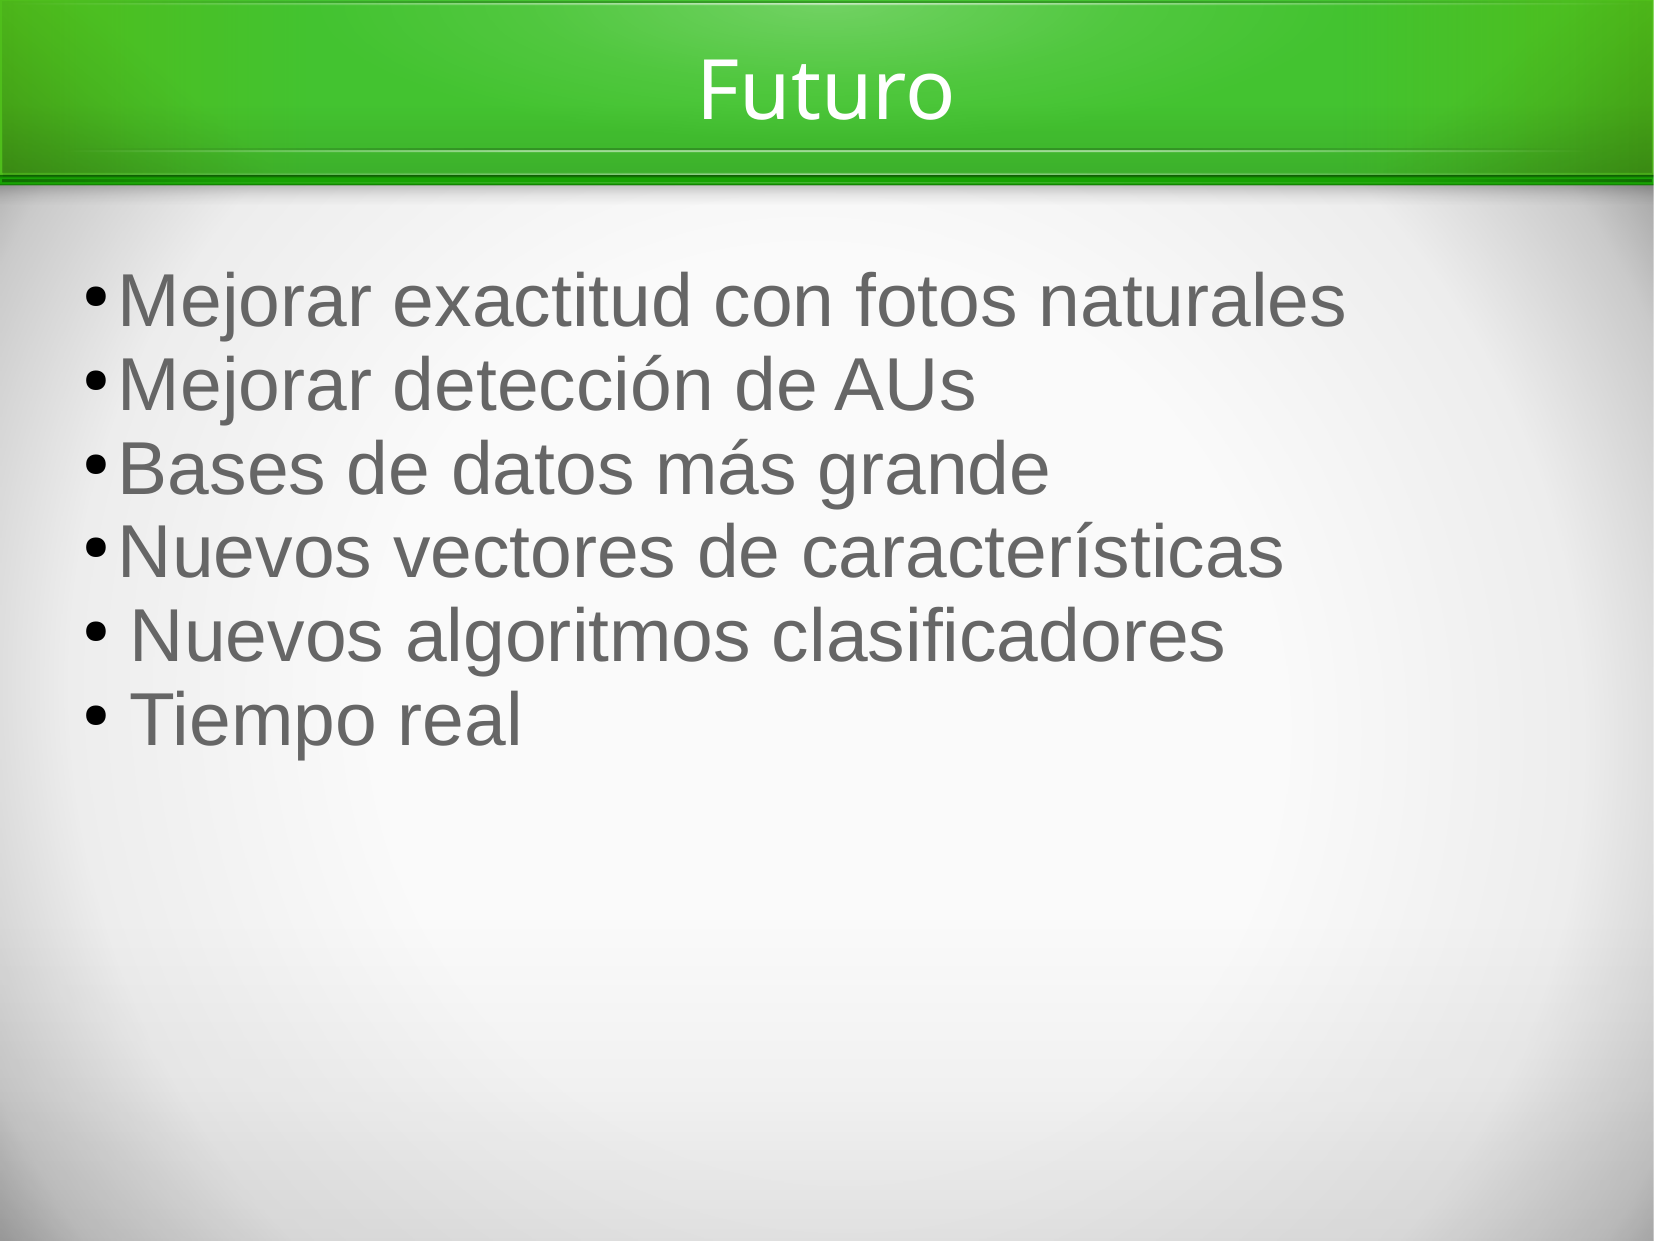

# Futuro
Mejorar exactitud con fotos naturales
Mejorar detección de AUs
Bases de datos más grande
Nuevos vectores de características
 Nuevos algoritmos clasificadores
 Tiempo real